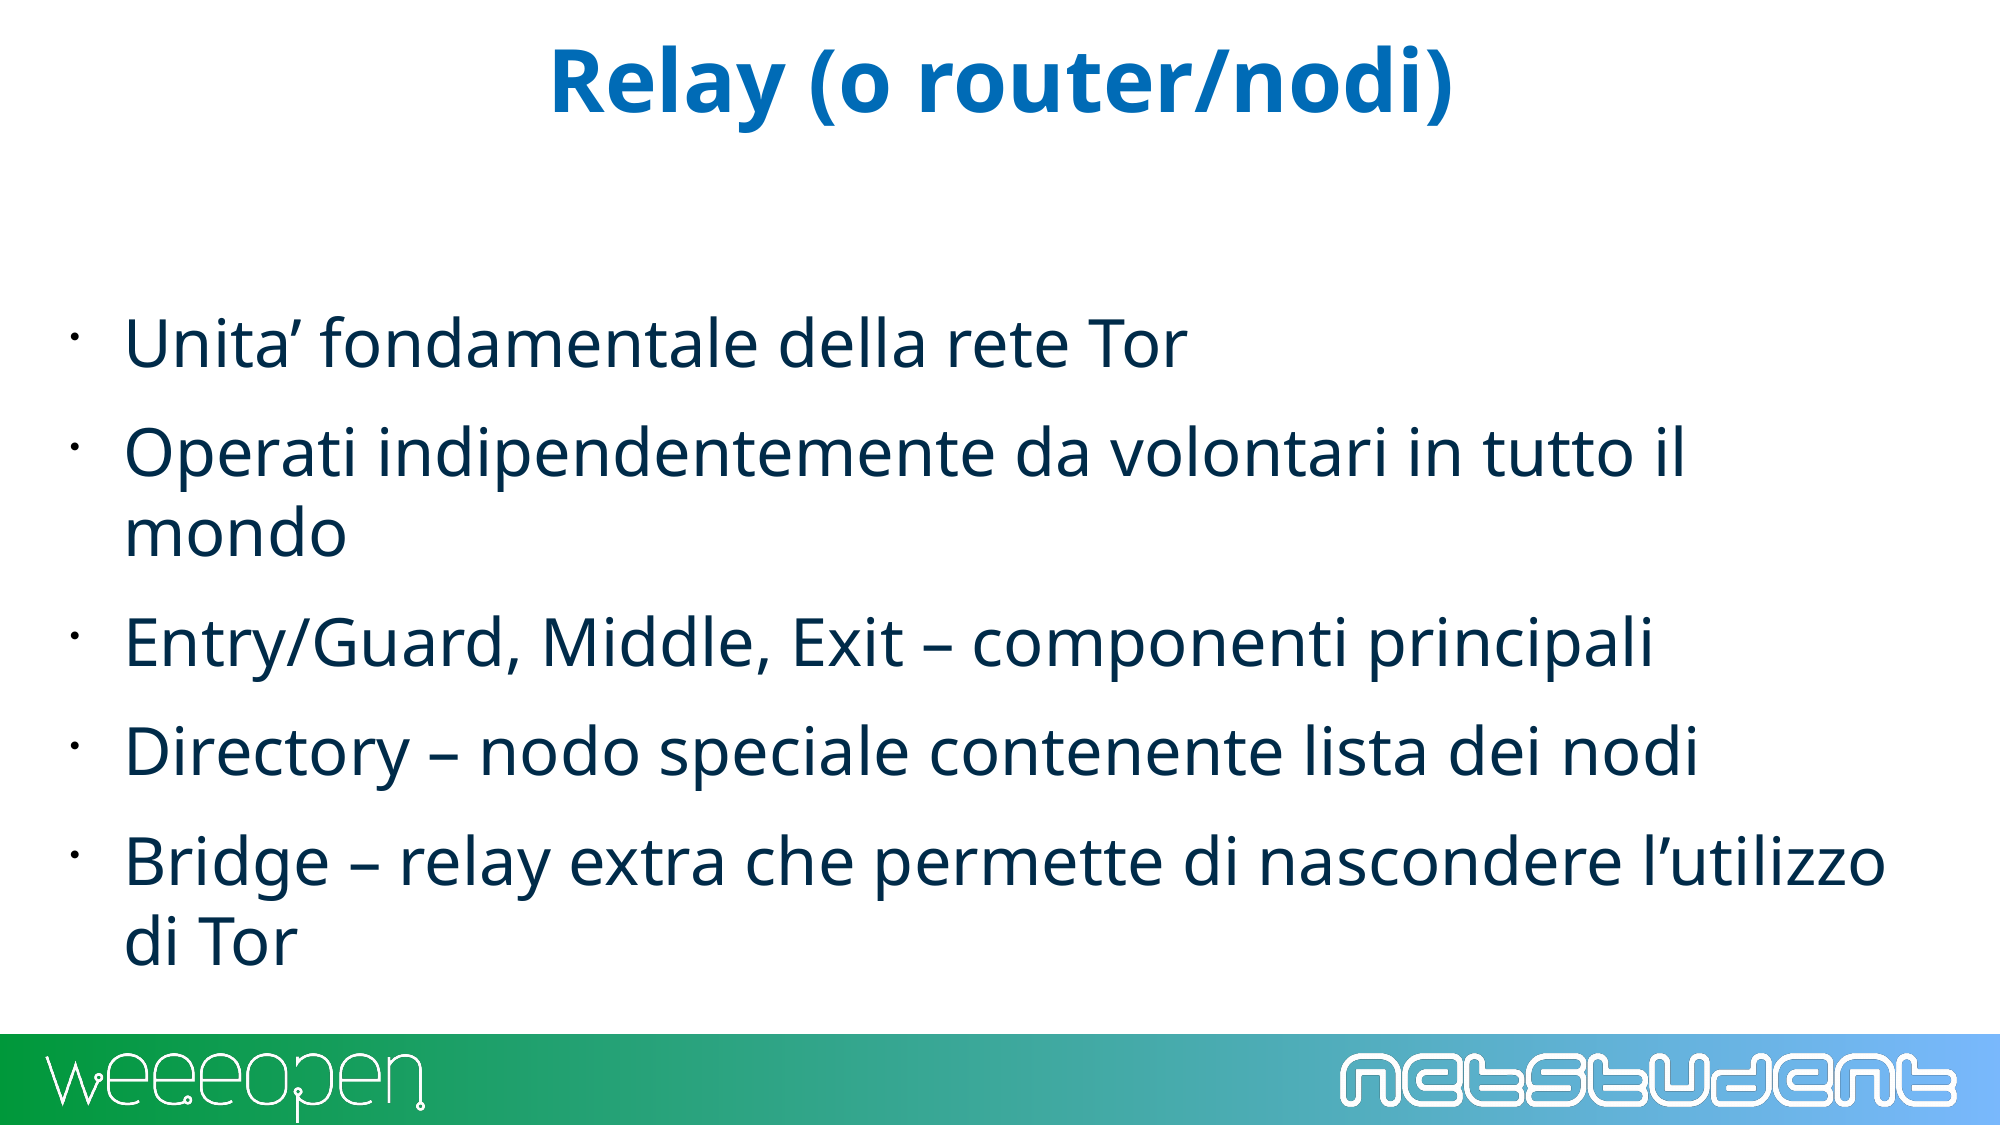

# Relay (o router/nodi)
Unita’ fondamentale della rete Tor
Operati indipendentemente da volontari in tutto il mondo
Entry/Guard, Middle, Exit – componenti principali
Directory – nodo speciale contenente lista dei nodi
Bridge – relay extra che permette di nascondere l’utilizzo di Tor